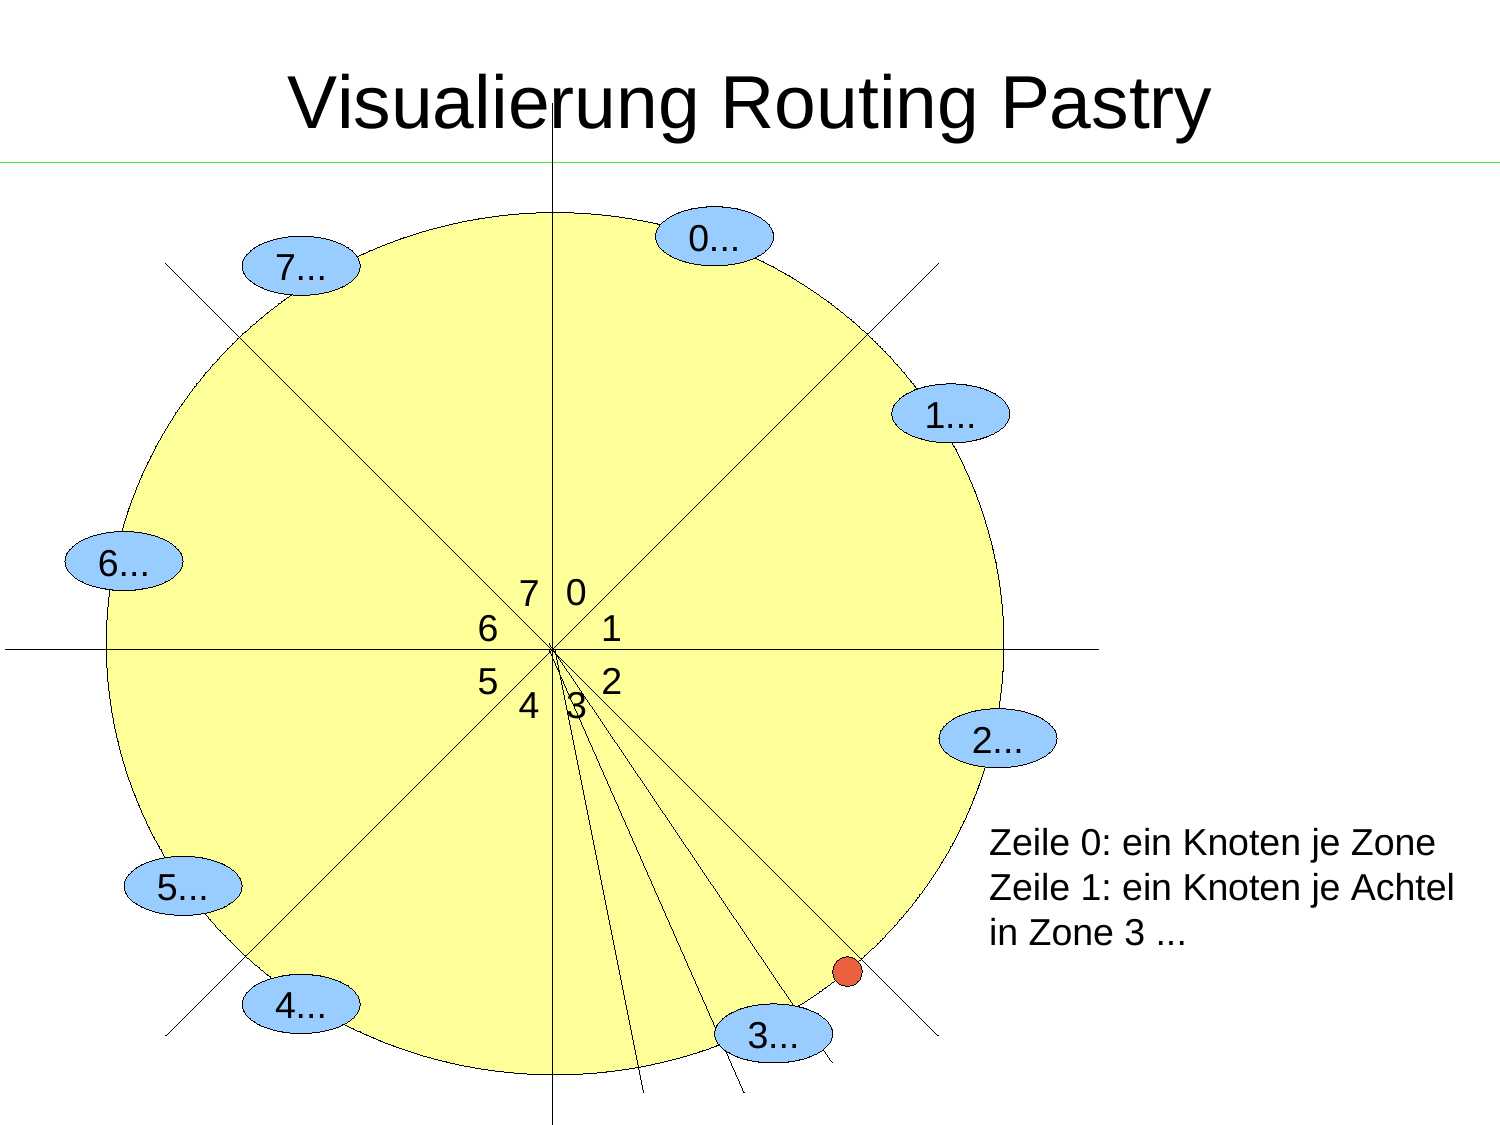

# Visualierung Routing Pastry
0...
7...
1...
6...
0
7
1
6
2
5
3
4
2...
Zeile 0: ein Knoten je Zone
Zeile 1: ein Knoten je Achtel
in Zone 3 ...
5...
4...
3...